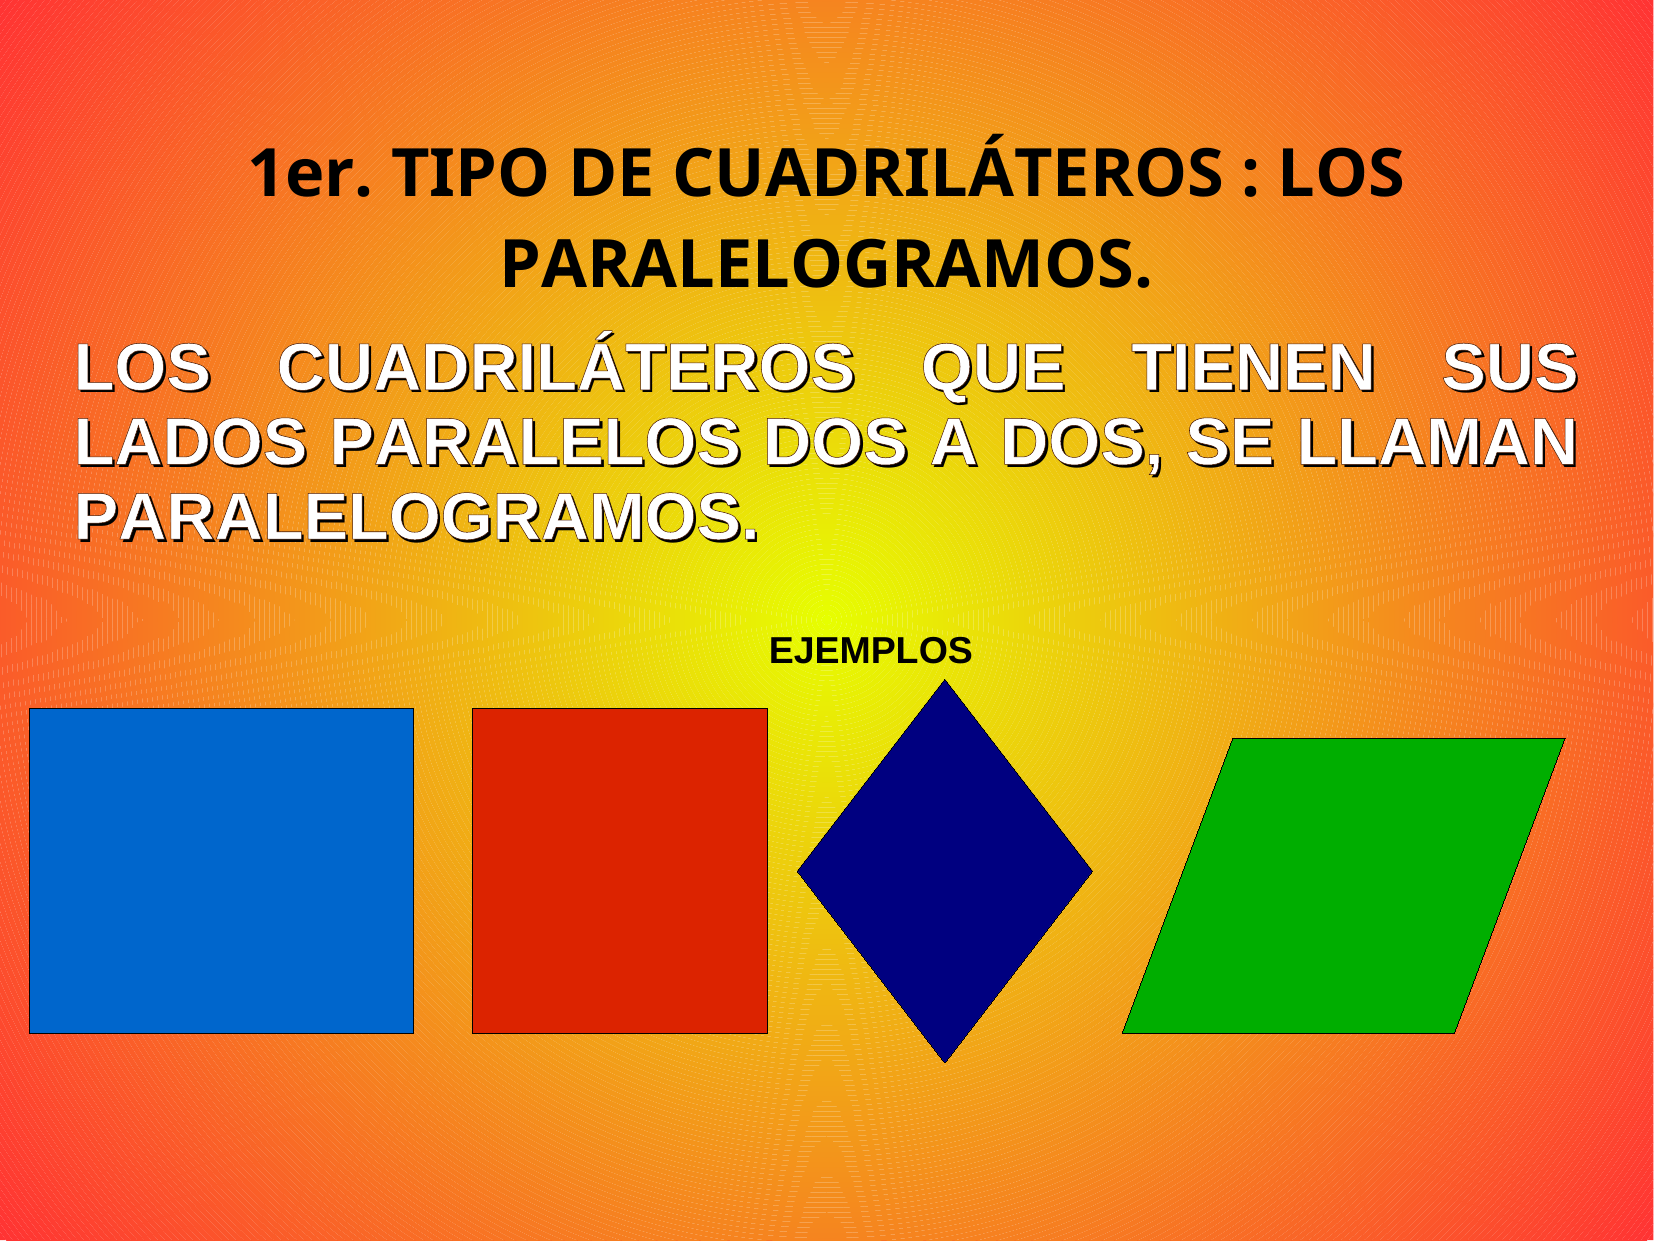

1er. TIPO DE CUADRILÁTEROS : LOS PARALELOGRAMOS.
LOS CUADRILÁTEROS QUE TIENEN SUS LADOS PARALELOS DOS A DOS, SE LLAMAN PARALELOGRAMOS.
EJEMPLOS